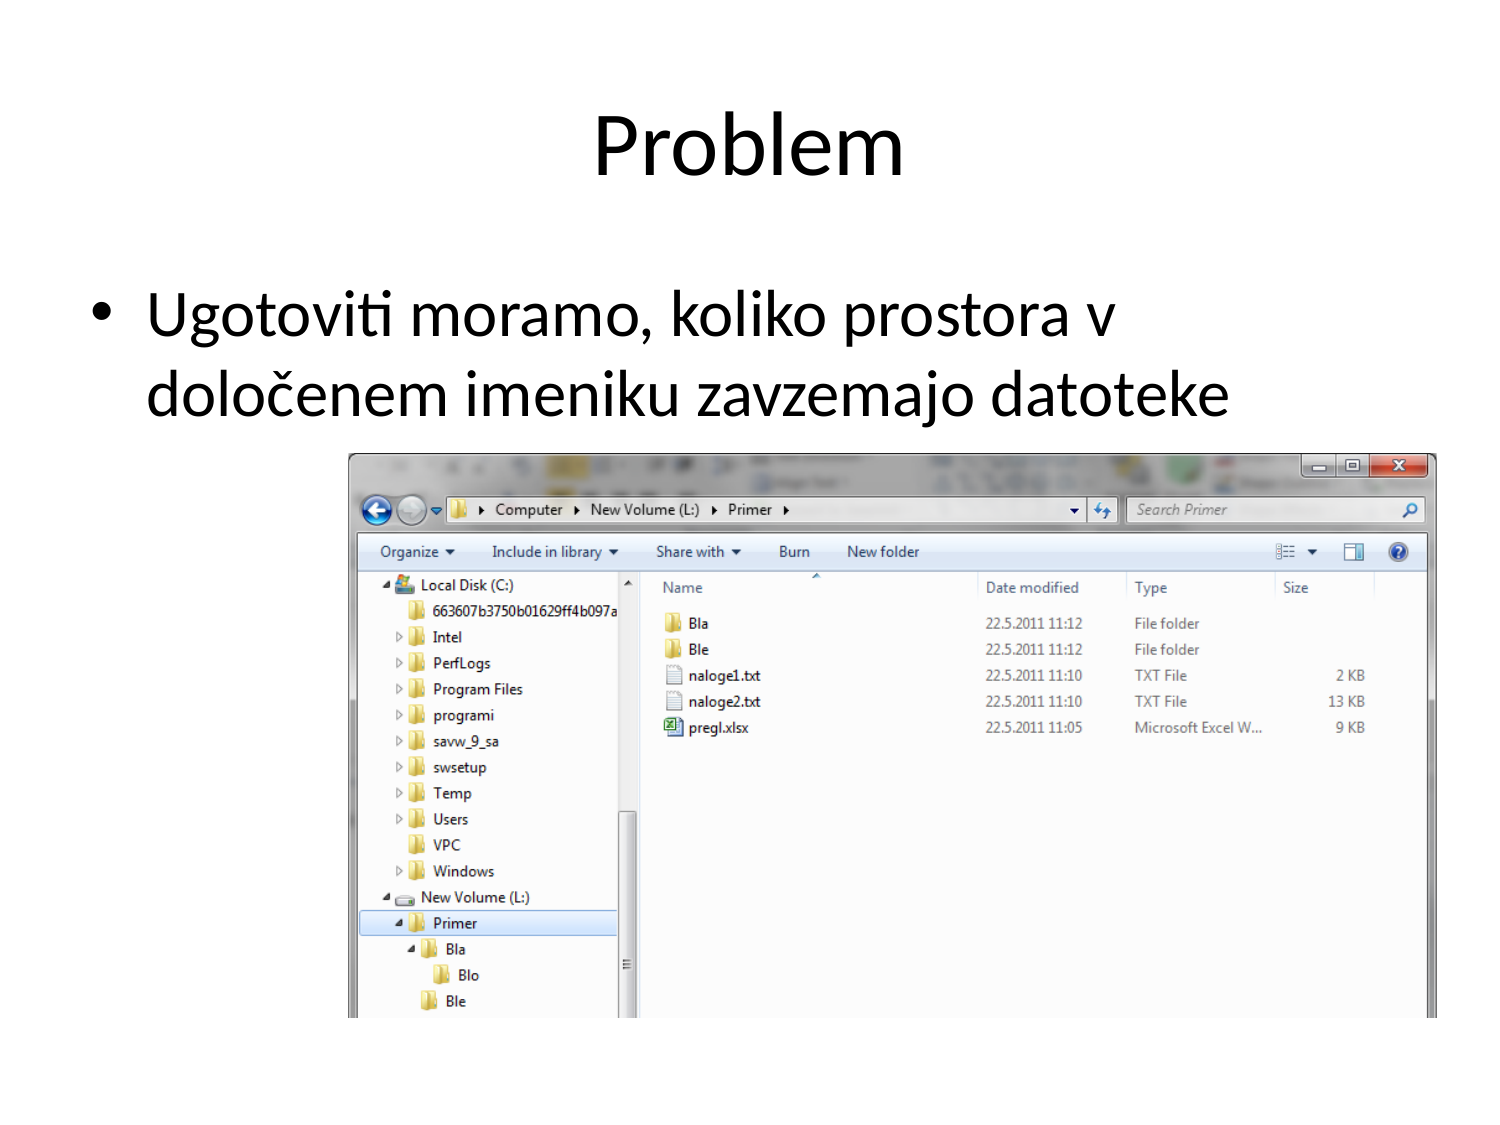

# Problem
Ugotoviti moramo, koliko prostora v določenem imeniku zavzemajo datoteke